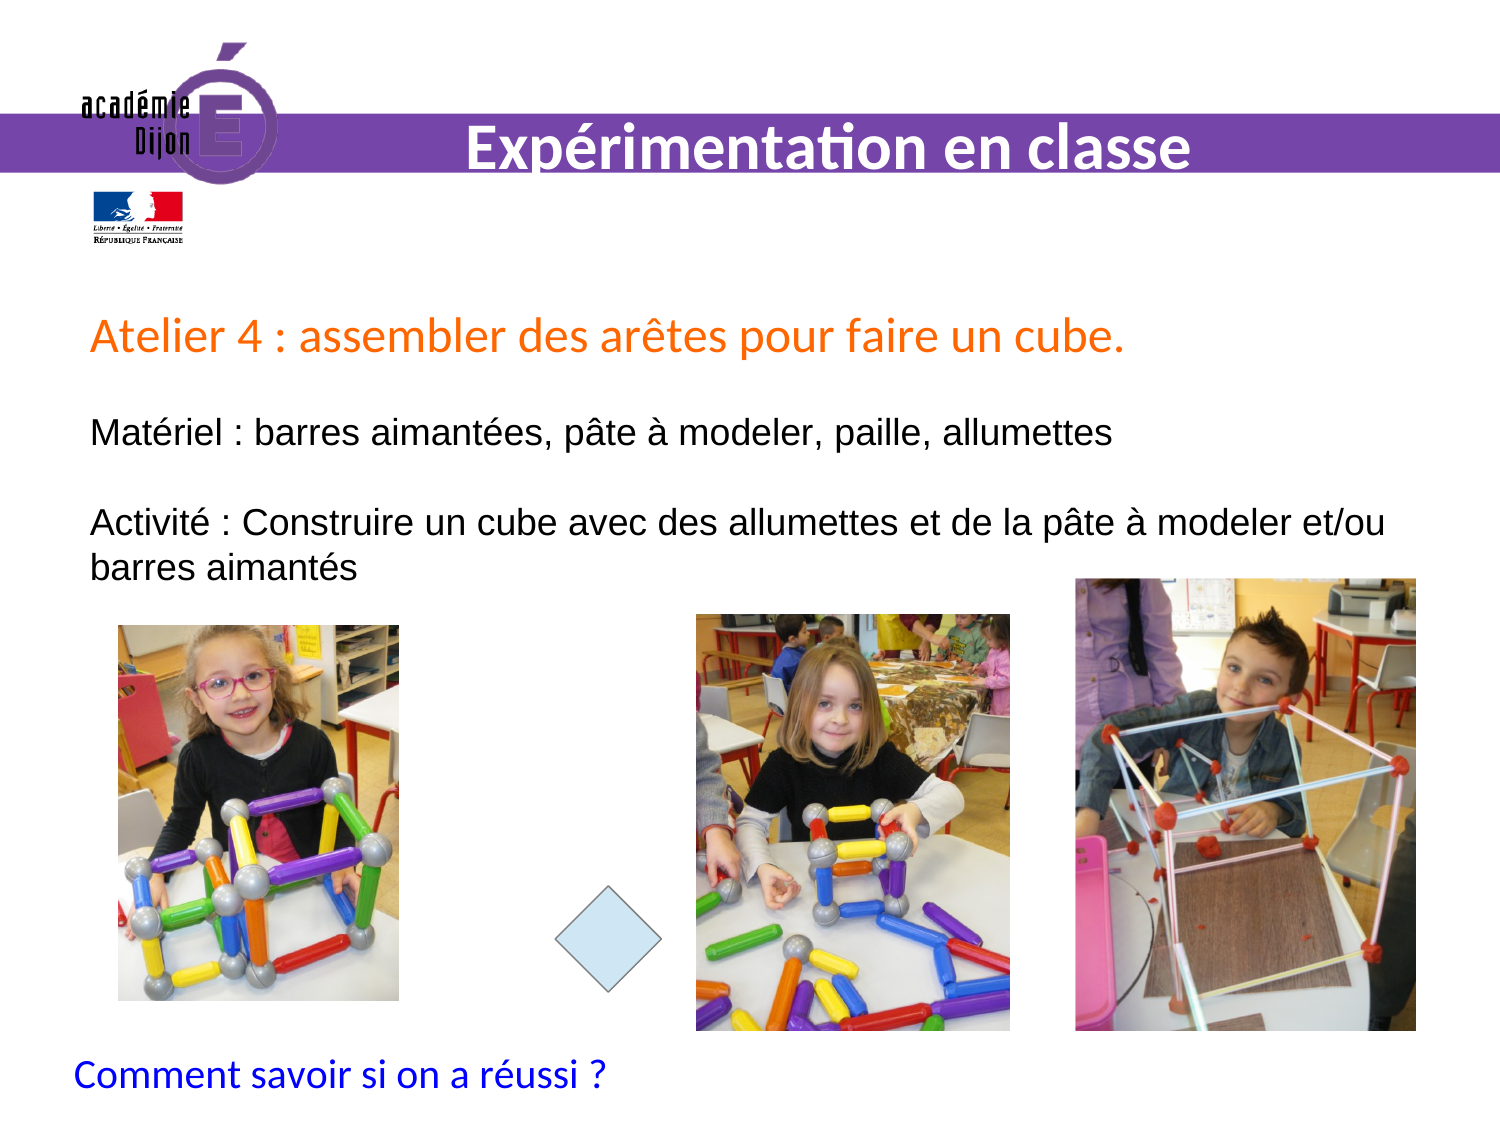

Expérimentation en classe
Atelier 4 : assembler des arêtes pour faire un cube.
Matériel : barres aimantées, pâte à modeler, paille, allumettes
Activité : Construire un cube avec des allumettes et de la pâte à modeler et/ou barres aimantés
Comment savoir si on a réussi ?